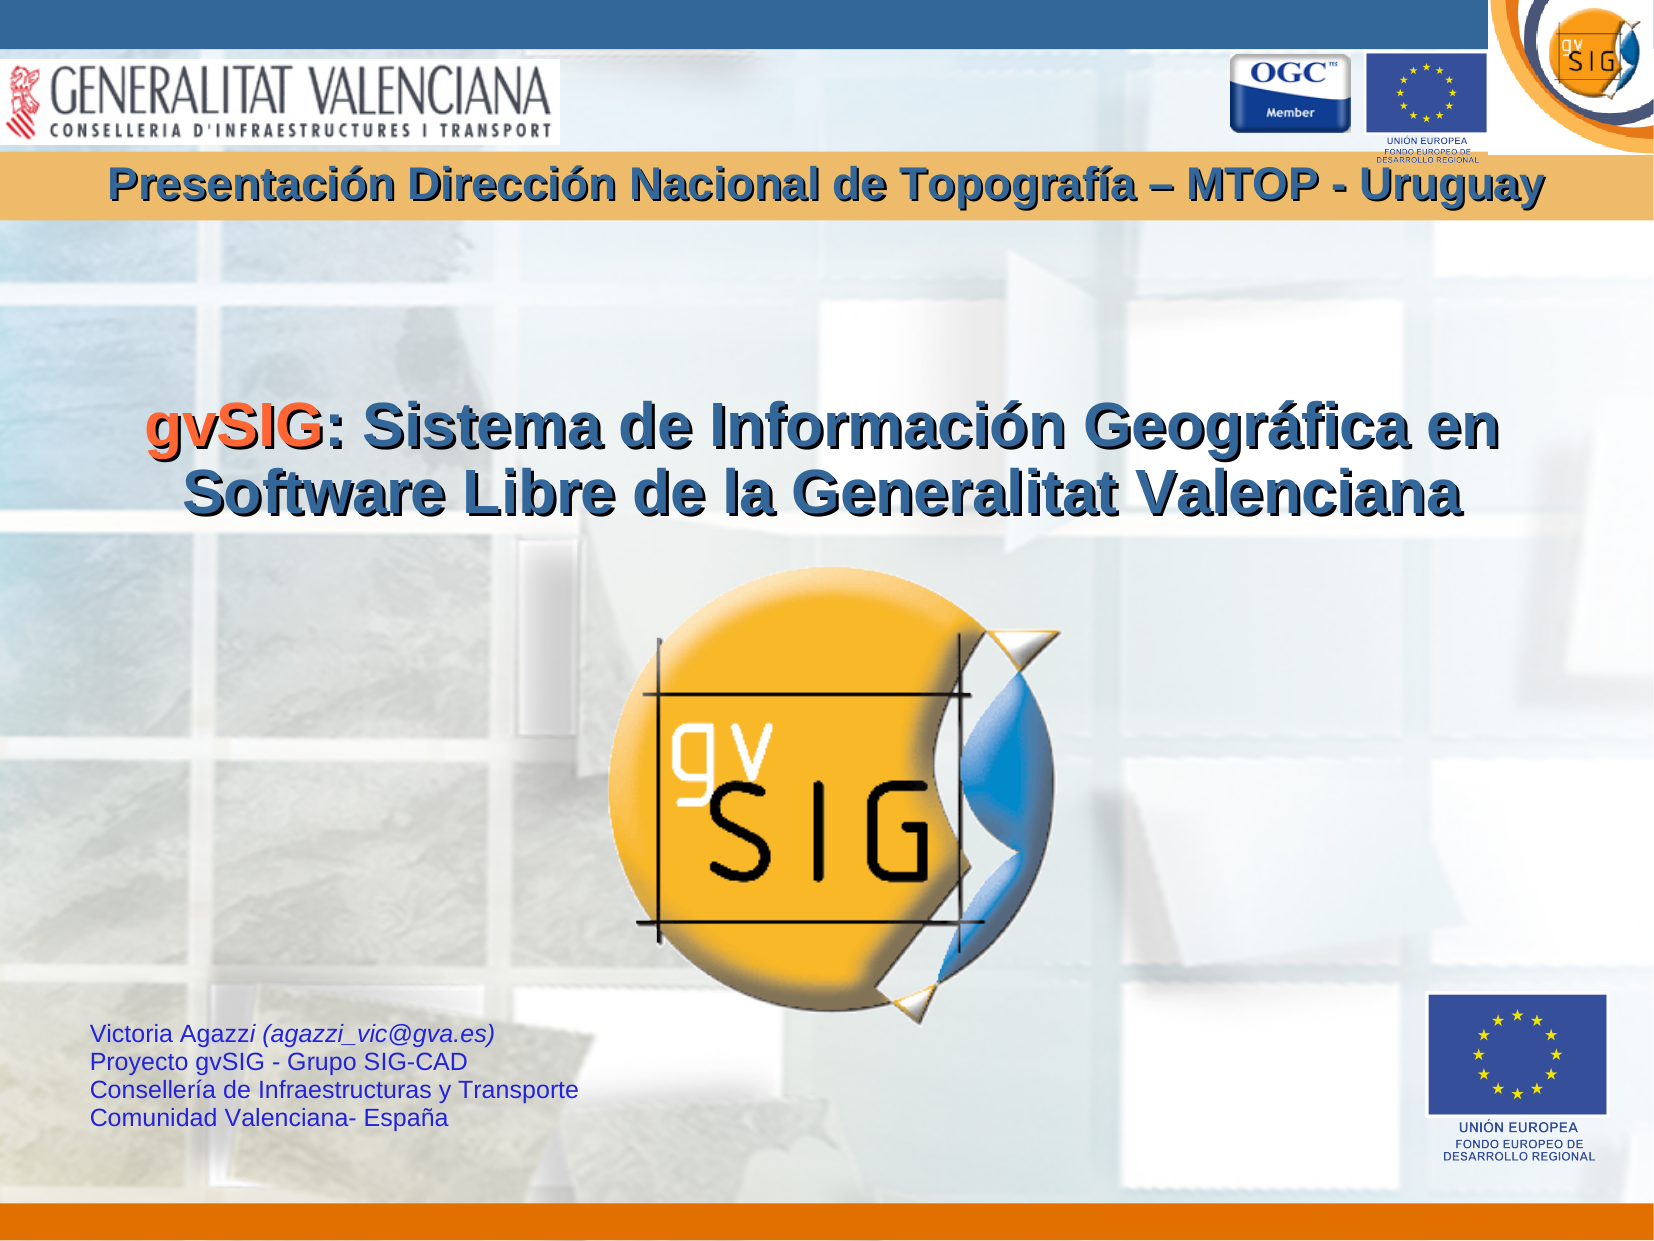

Presentación Dirección Nacional de Topografía – MTOP - Uruguay
gvSIG: Sistema de Información Geográfica en Software Libre de la Generalitat Valenciana
Victoria Agazzi (agazzi_vic@gva.es)
Proyecto gvSIG - Grupo SIG-CAD
Consellería de Infraestructuras y Transporte
Comunidad Valenciana- España